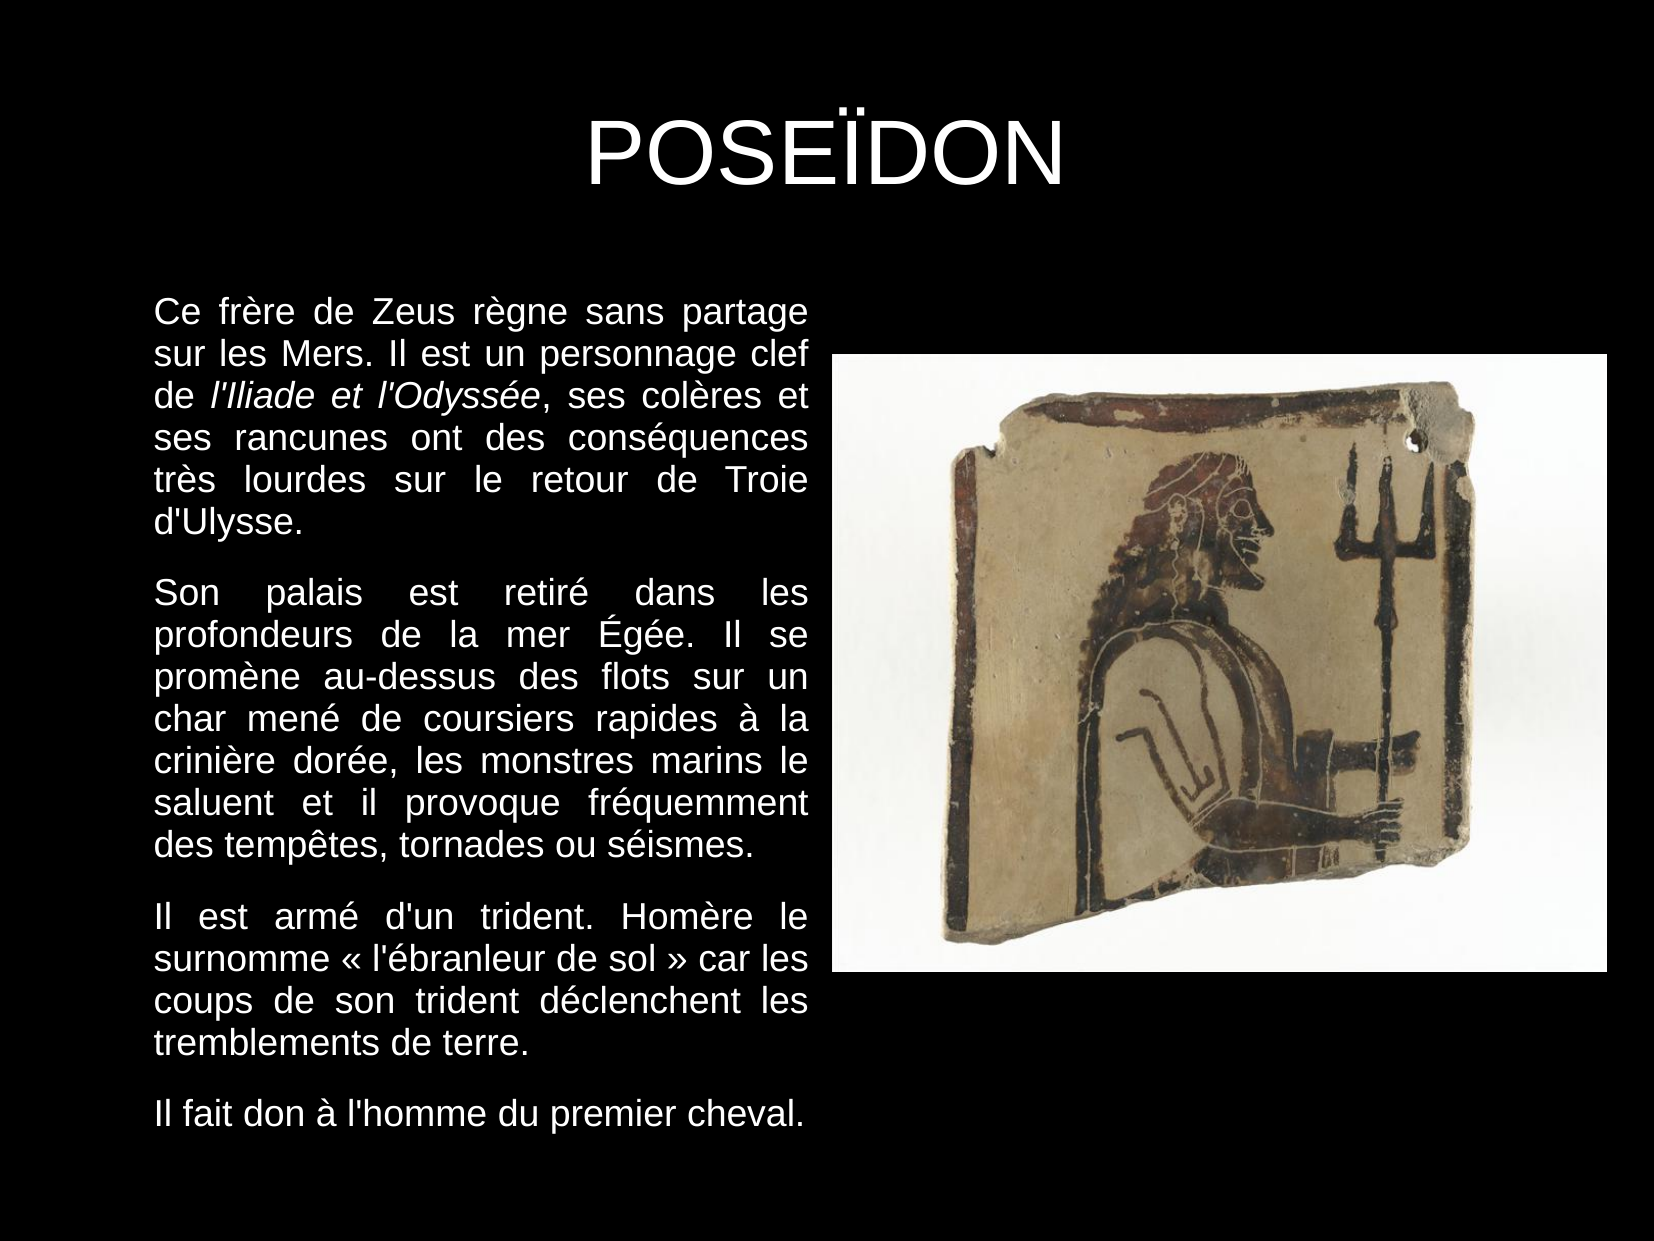

# POSEÏDON
Ce frère de Zeus règne sans partage sur les Mers. Il est un personnage clef de l'Iliade et l'Odyssée, ses colères et ses rancunes ont des conséquences très lourdes sur le retour de Troie d'Ulysse.
Son palais est retiré dans les profondeurs de la mer Égée. Il se promène au-dessus des flots sur un char mené de coursiers rapides à la crinière dorée, les monstres marins le saluent et il provoque fréquemment des tempêtes, tornades ou séismes.
Il est armé d'un trident. Homère le surnomme « l'ébranleur de sol » car les coups de son trident déclenchent les tremblements de terre.
Il fait don à l'homme du premier cheval.